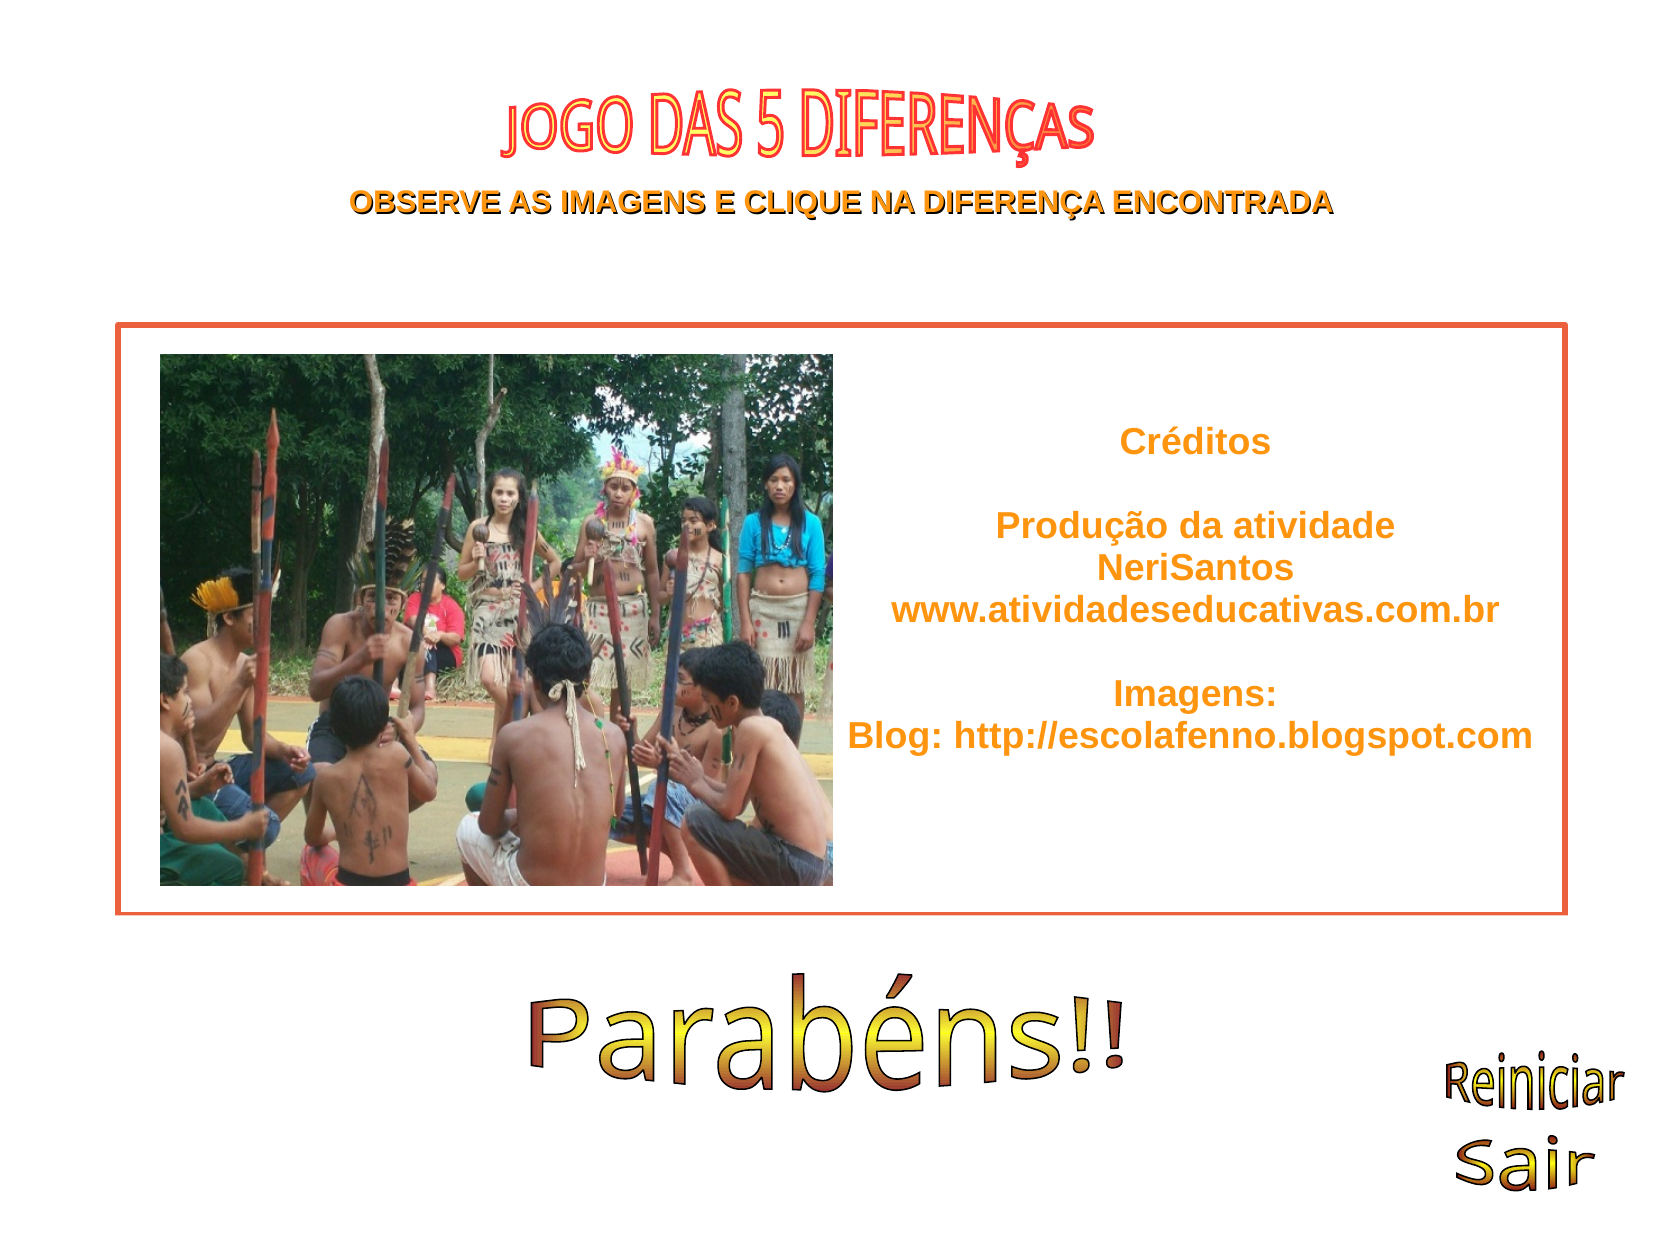

Créditos
Produção da atividade
NeriSantos
www.atividadeseducativas.com.br
Imagens:
Blog: http://escolafenno.blogspot.com
Parabéns!!
Reiniciar
Sair